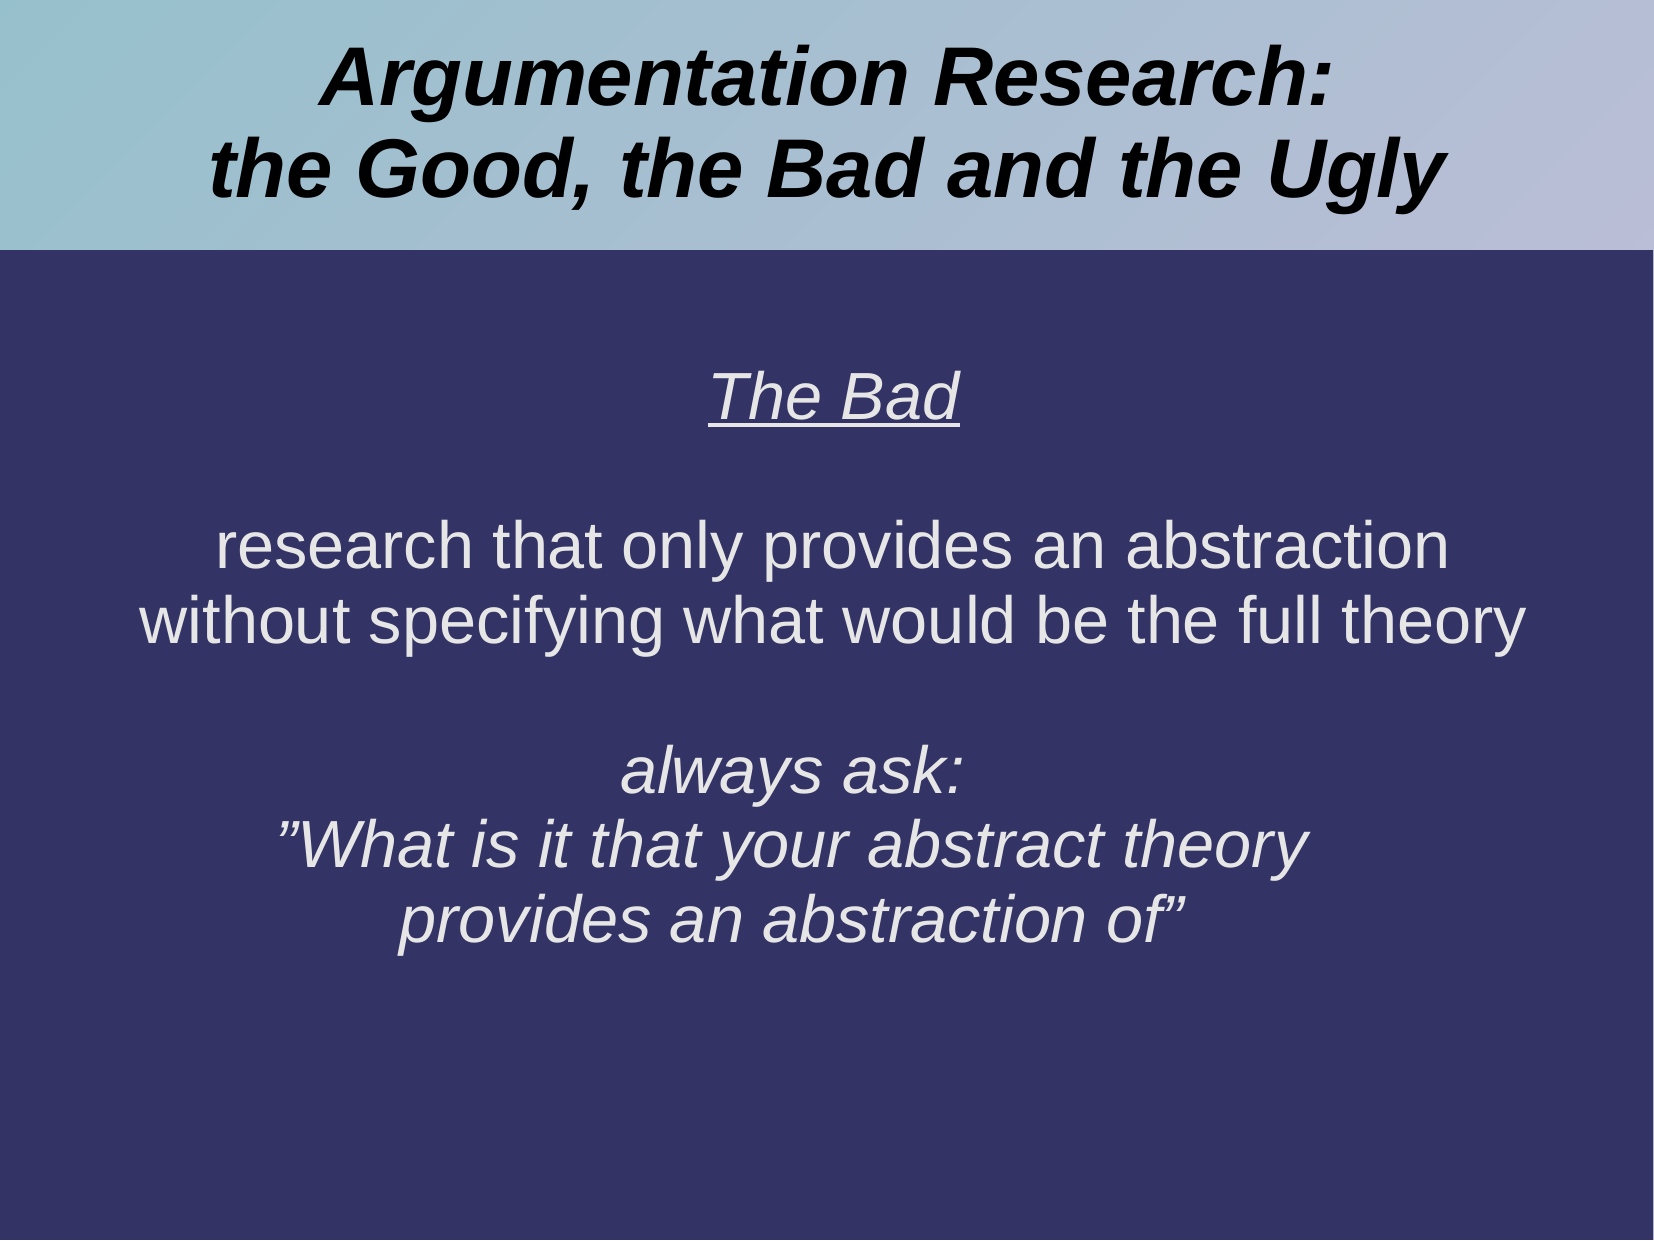

# Argumentation Research: the Good, the Bad and the Ugly
The Bad
research that only provides an abstraction
without specifying what would be the full theory
always ask:
”What is it that your abstract theory
provides an abstraction of”